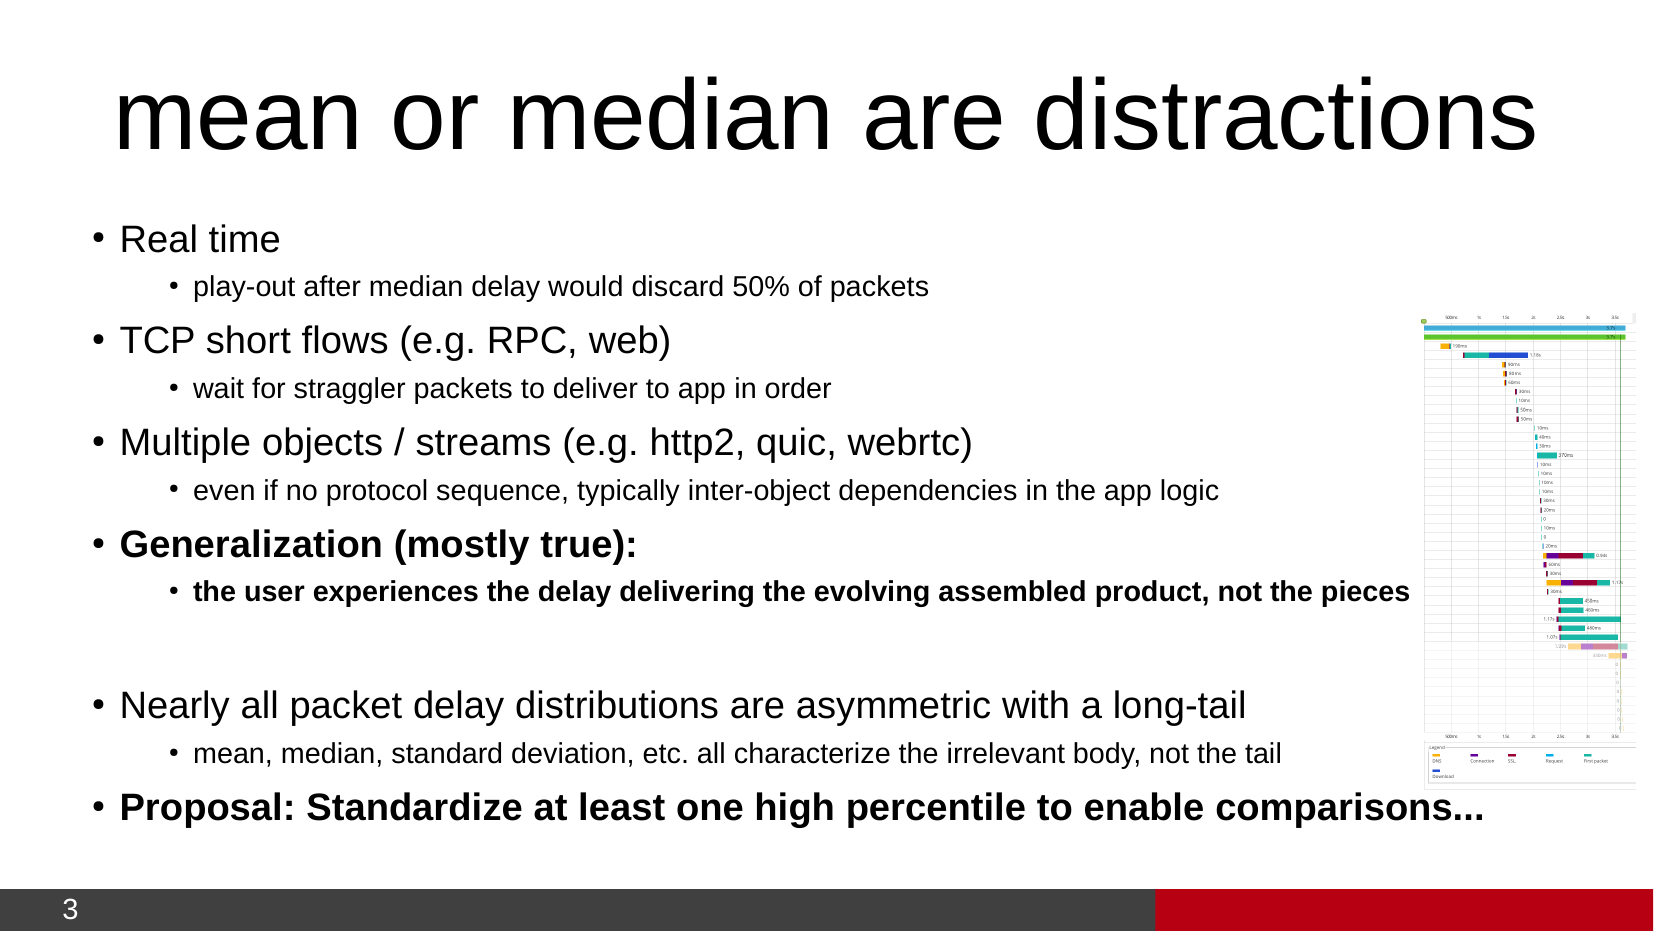

# mean or median are distractions
Real time
play-out after median delay would discard 50% of packets
TCP short flows (e.g. RPC, web)
wait for straggler packets to deliver to app in order
Multiple objects / streams (e.g. http2, quic, webrtc)
even if no protocol sequence, typically inter-object dependencies in the app logic
Generalization (mostly true):
the user experiences the delay delivering the evolving assembled product, not the pieces
Nearly all packet delay distributions are asymmetric with a long-tail
mean, median, standard deviation, etc. all characterize the irrelevant body, not the tail
Proposal: Standardize at least one high percentile to enable comparisons...
3